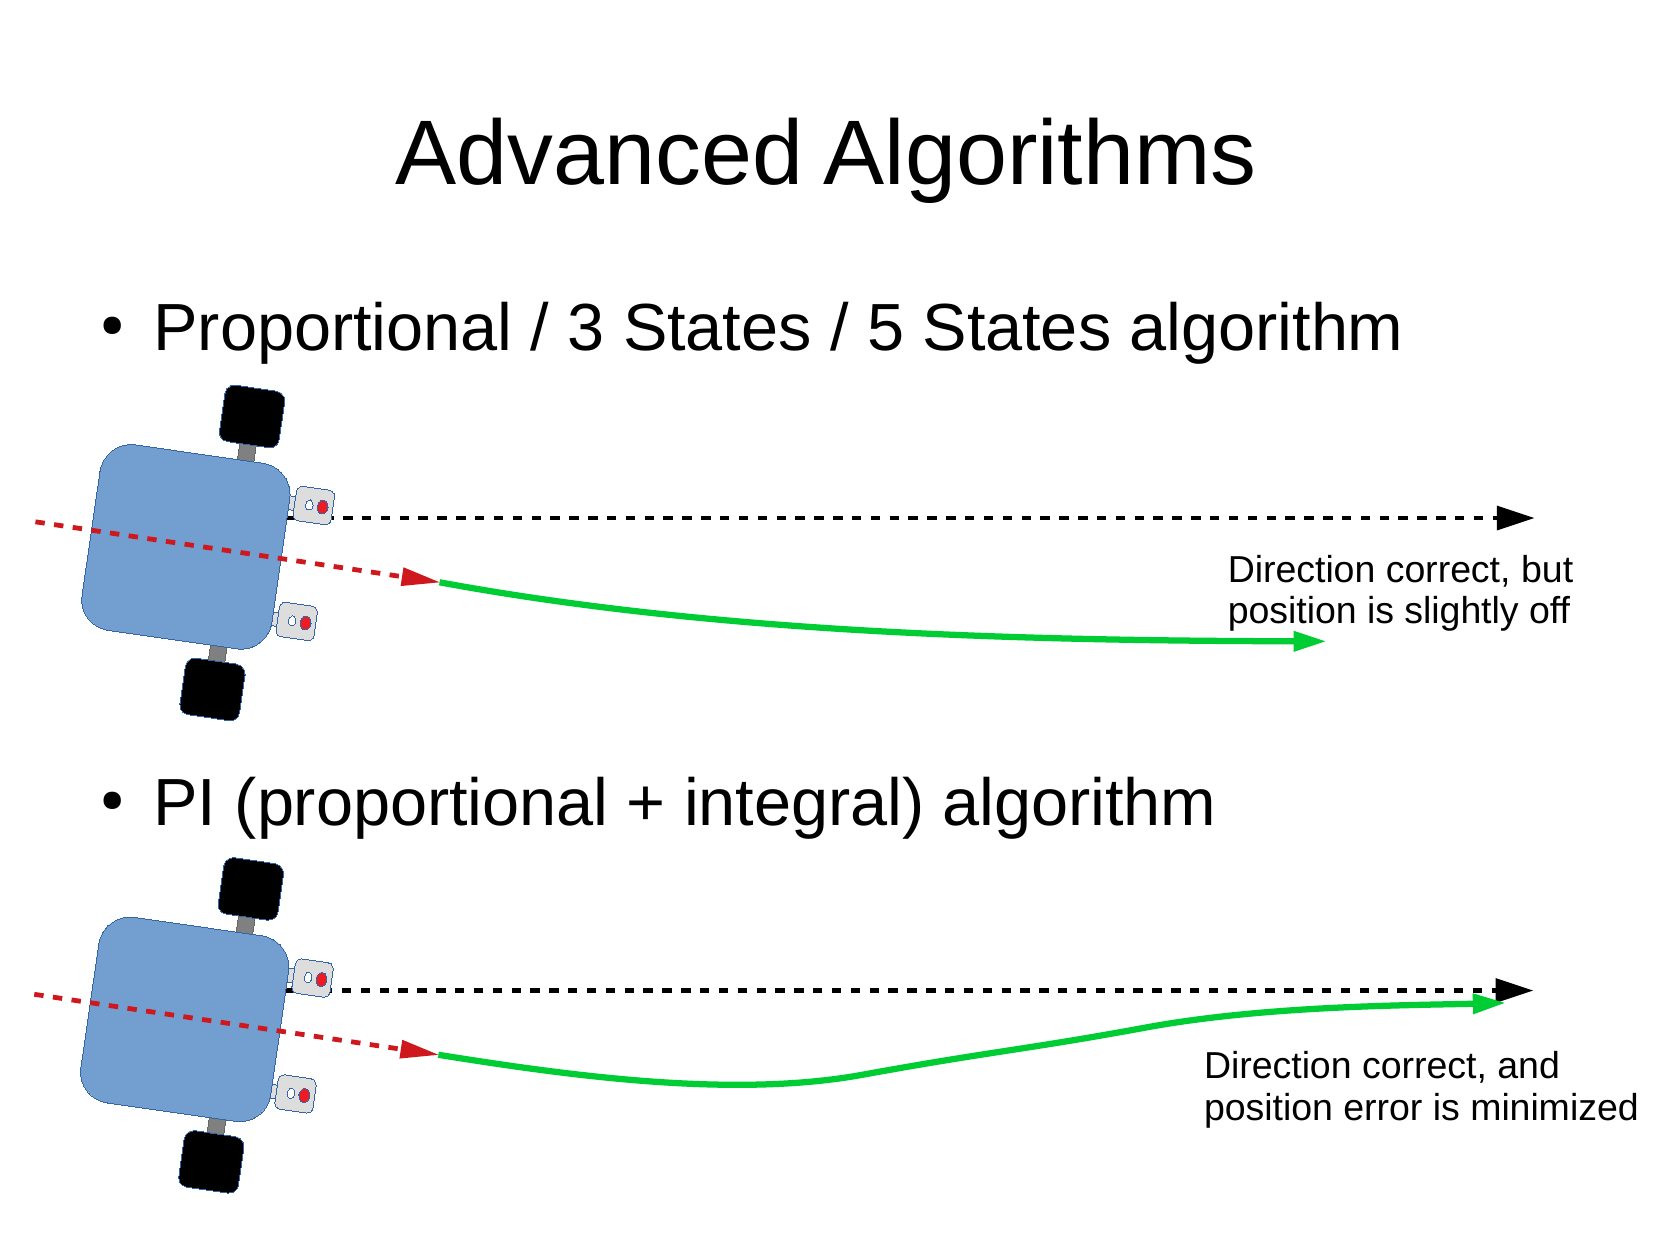

# Advanced Algorithms
Proportional / 3 States / 5 States algorithm
PI (proportional + integral) algorithm
Direction correct, but
position is slightly off
Direction correct, and
position error is minimized